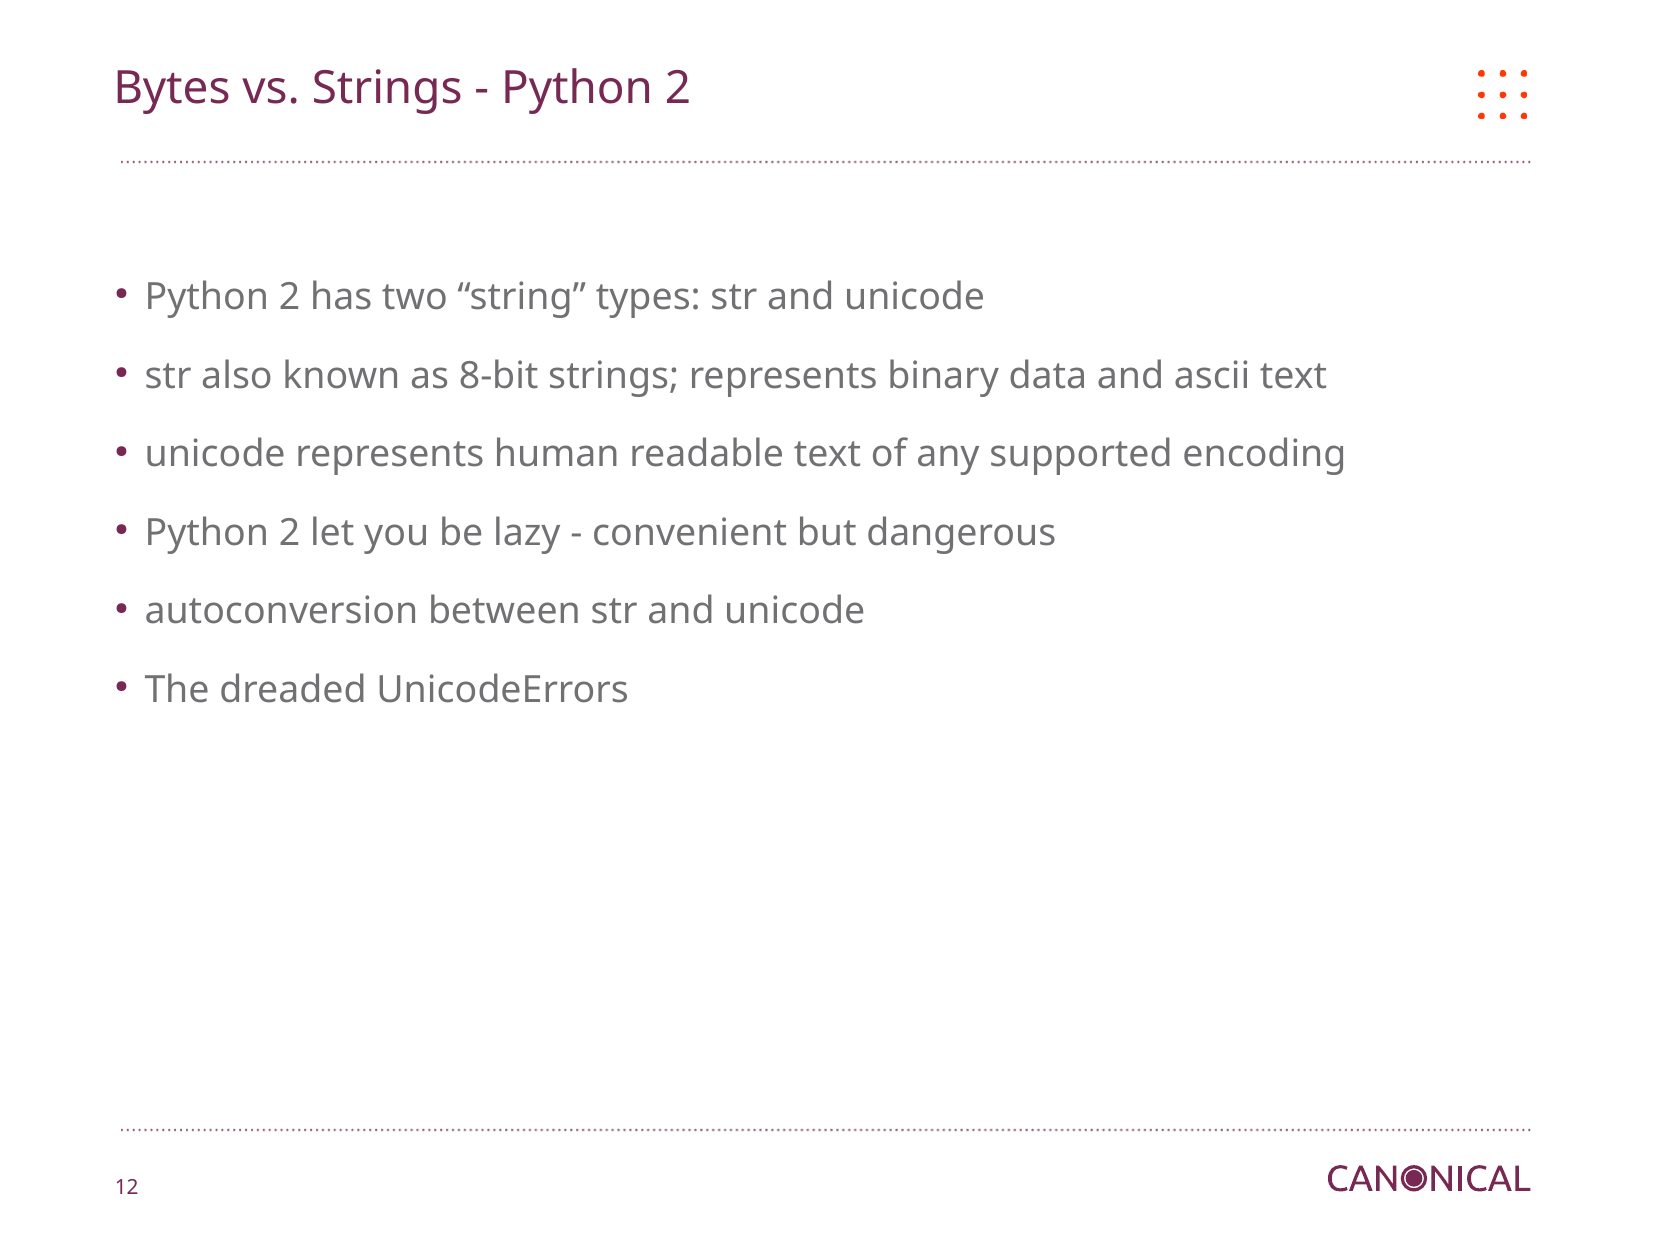

# Bytes vs. Strings - Python 2
Python 2 has two “string” types: str and unicode
str also known as 8-bit strings; represents binary data and ascii text
unicode represents human readable text of any supported encoding
Python 2 let you be lazy - convenient but dangerous
autoconversion between str and unicode
The dreaded UnicodeErrors